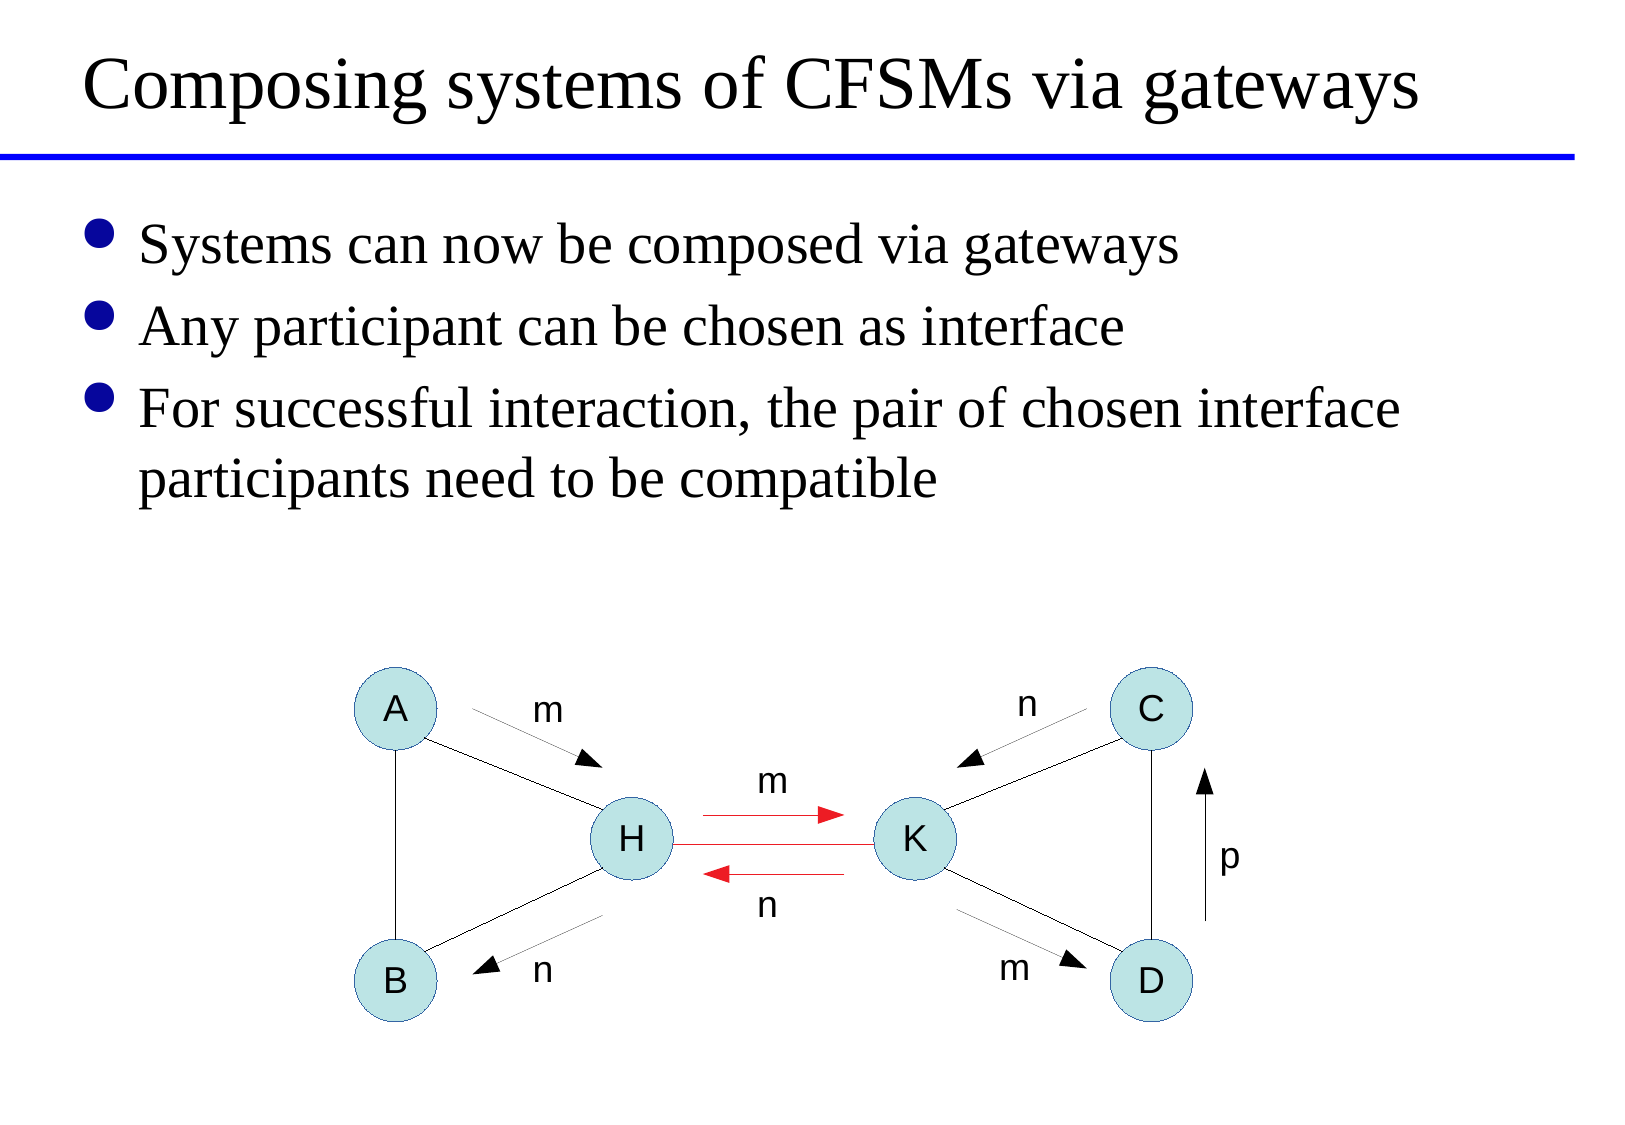

# Composing systems of CFSMs via gateways
Systems can now be composed via gateways
Any participant can be chosen as interface
For successful interaction, the pair of chosen interface participants need to be compatible
A
A
H
B
A
C
K
D
n
m
m
p
n
m
n